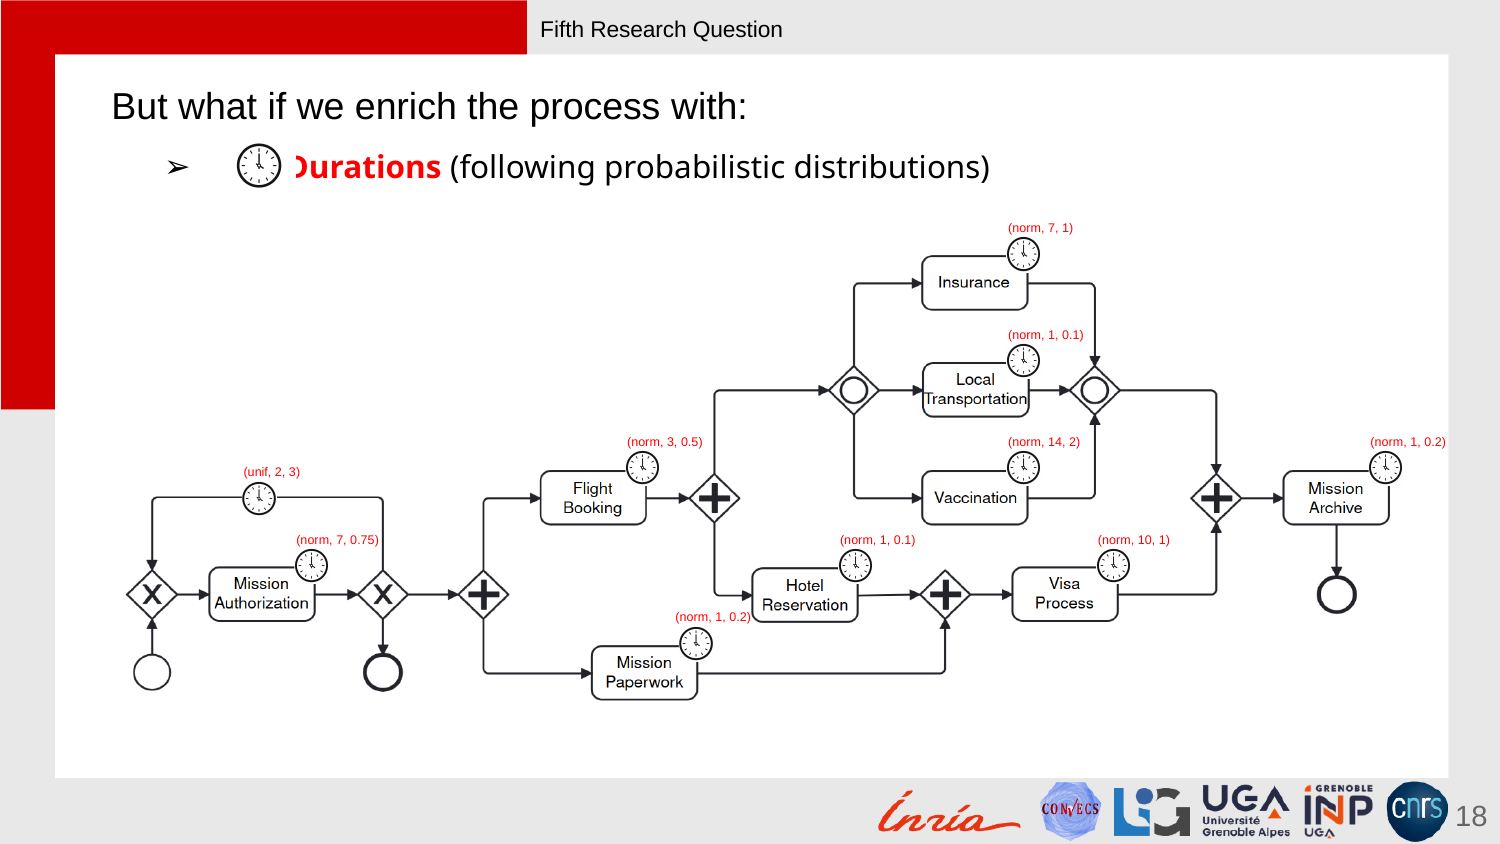

# Fifth Research Question
But what if we enrich the process with:
 Durations (following probabilistic distributions)
(norm, 7, 1)
(norm, 1, 0.1)
(norm, 14, 2)
(norm, 1, 0.2)
(norm, 3, 0.5)
(unif, 2, 3)
(norm, 7, 0.75)
(norm, 1, 0.1)
(norm, 10, 1)
(norm, 1, 0.2)
18